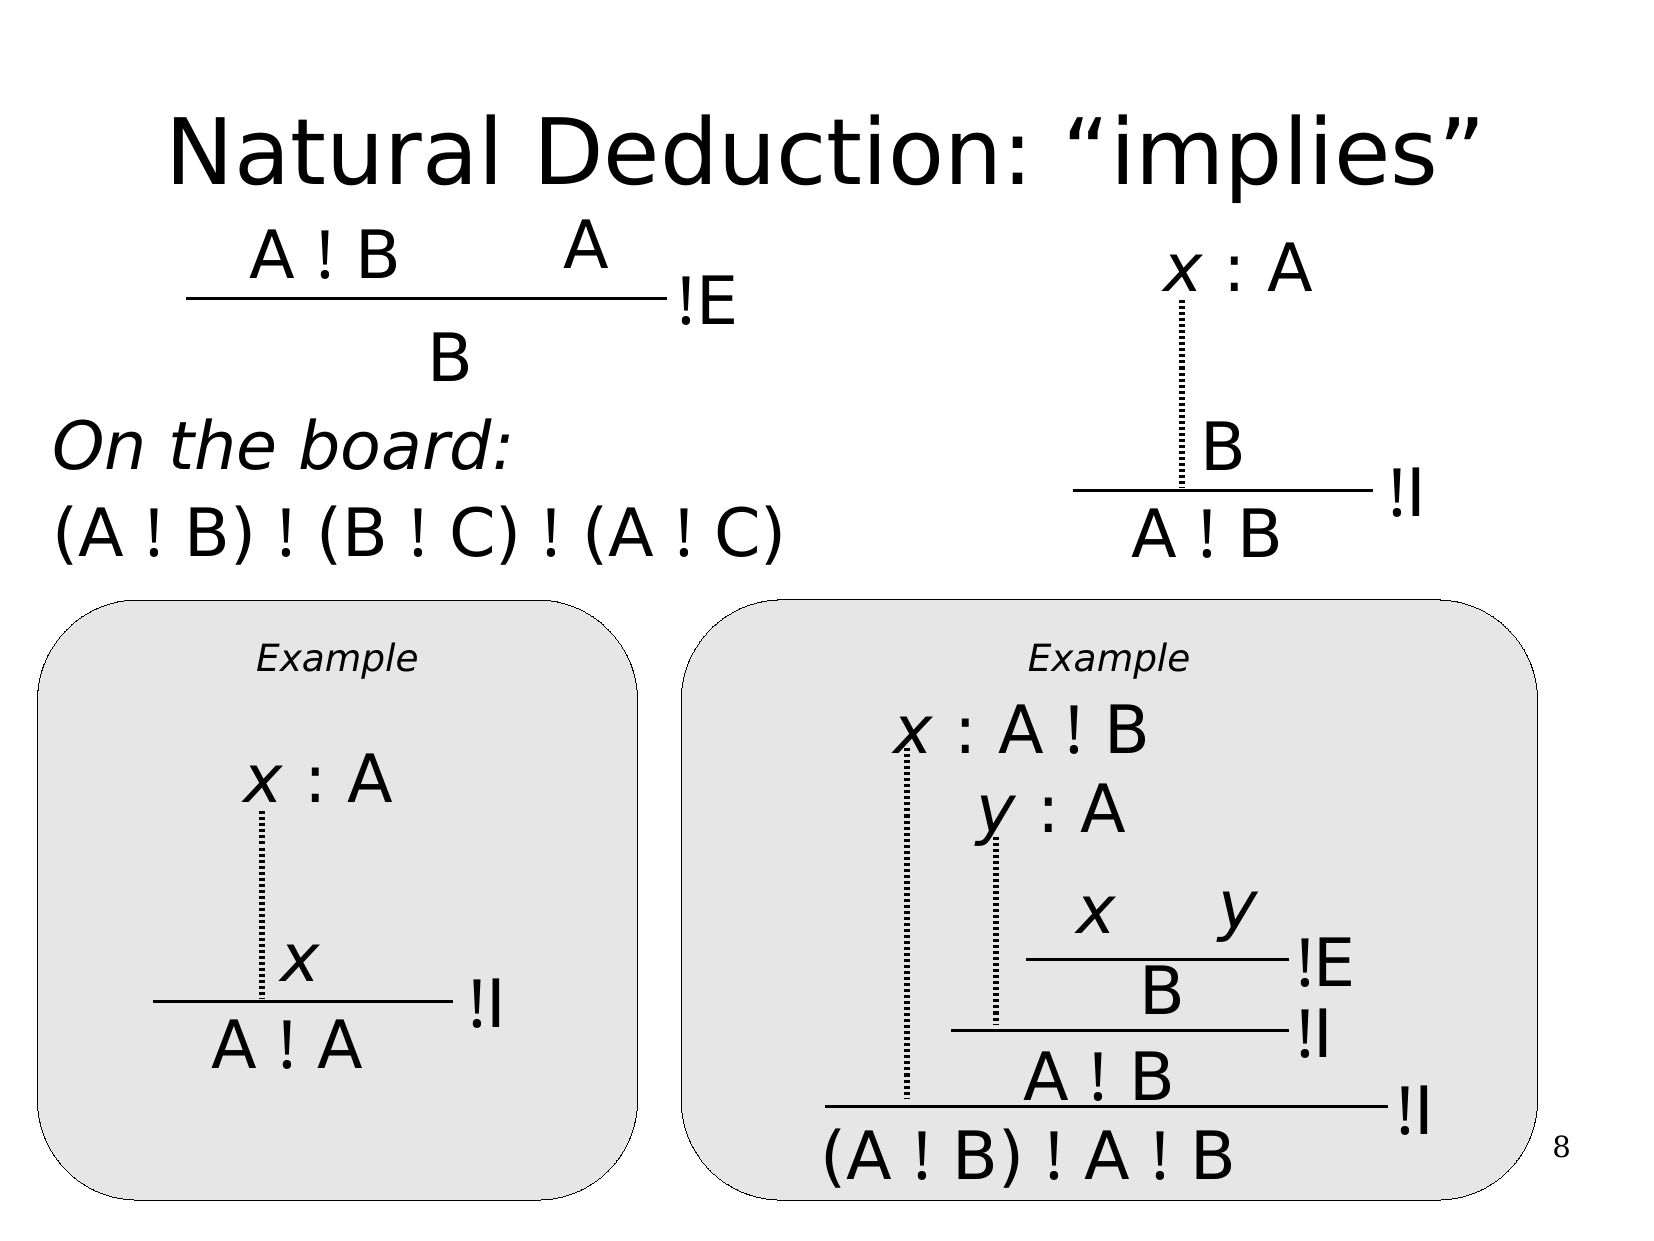

# Natural Deduction: “implies”
A ! B
A
!E
B
x : A
B
!I
A ! B
On the board:
(A ! B) ! (B ! C) ! (A ! C)
Example
Example
x : A ! B
y : A
y
x
!E
B
!I
A ! B
!I
(A ! B) ! A ! B
x : A
x
!I
A ! A
8